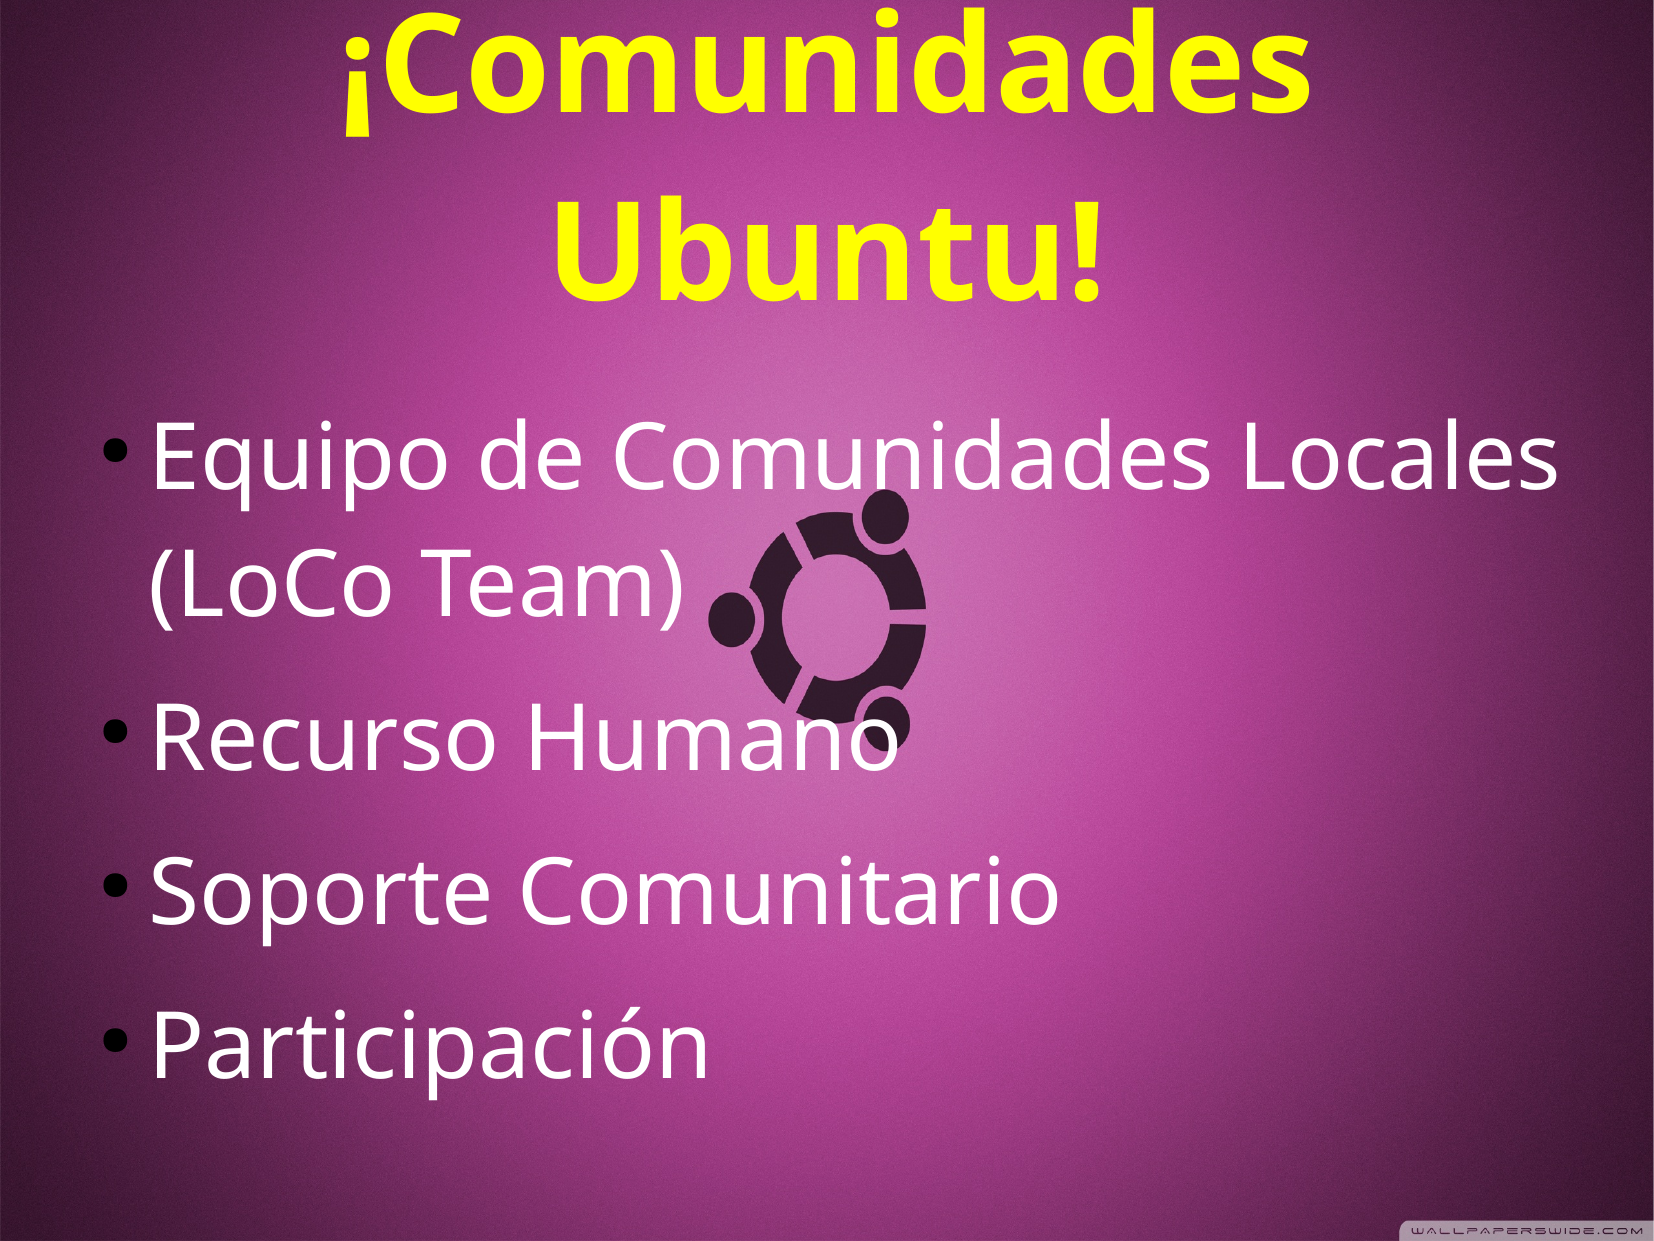

# ¡Comunidades Ubuntu!
Equipo de Comunidades Locales (LoCo Team)
Recurso Humano
Soporte Comunitario
Participación